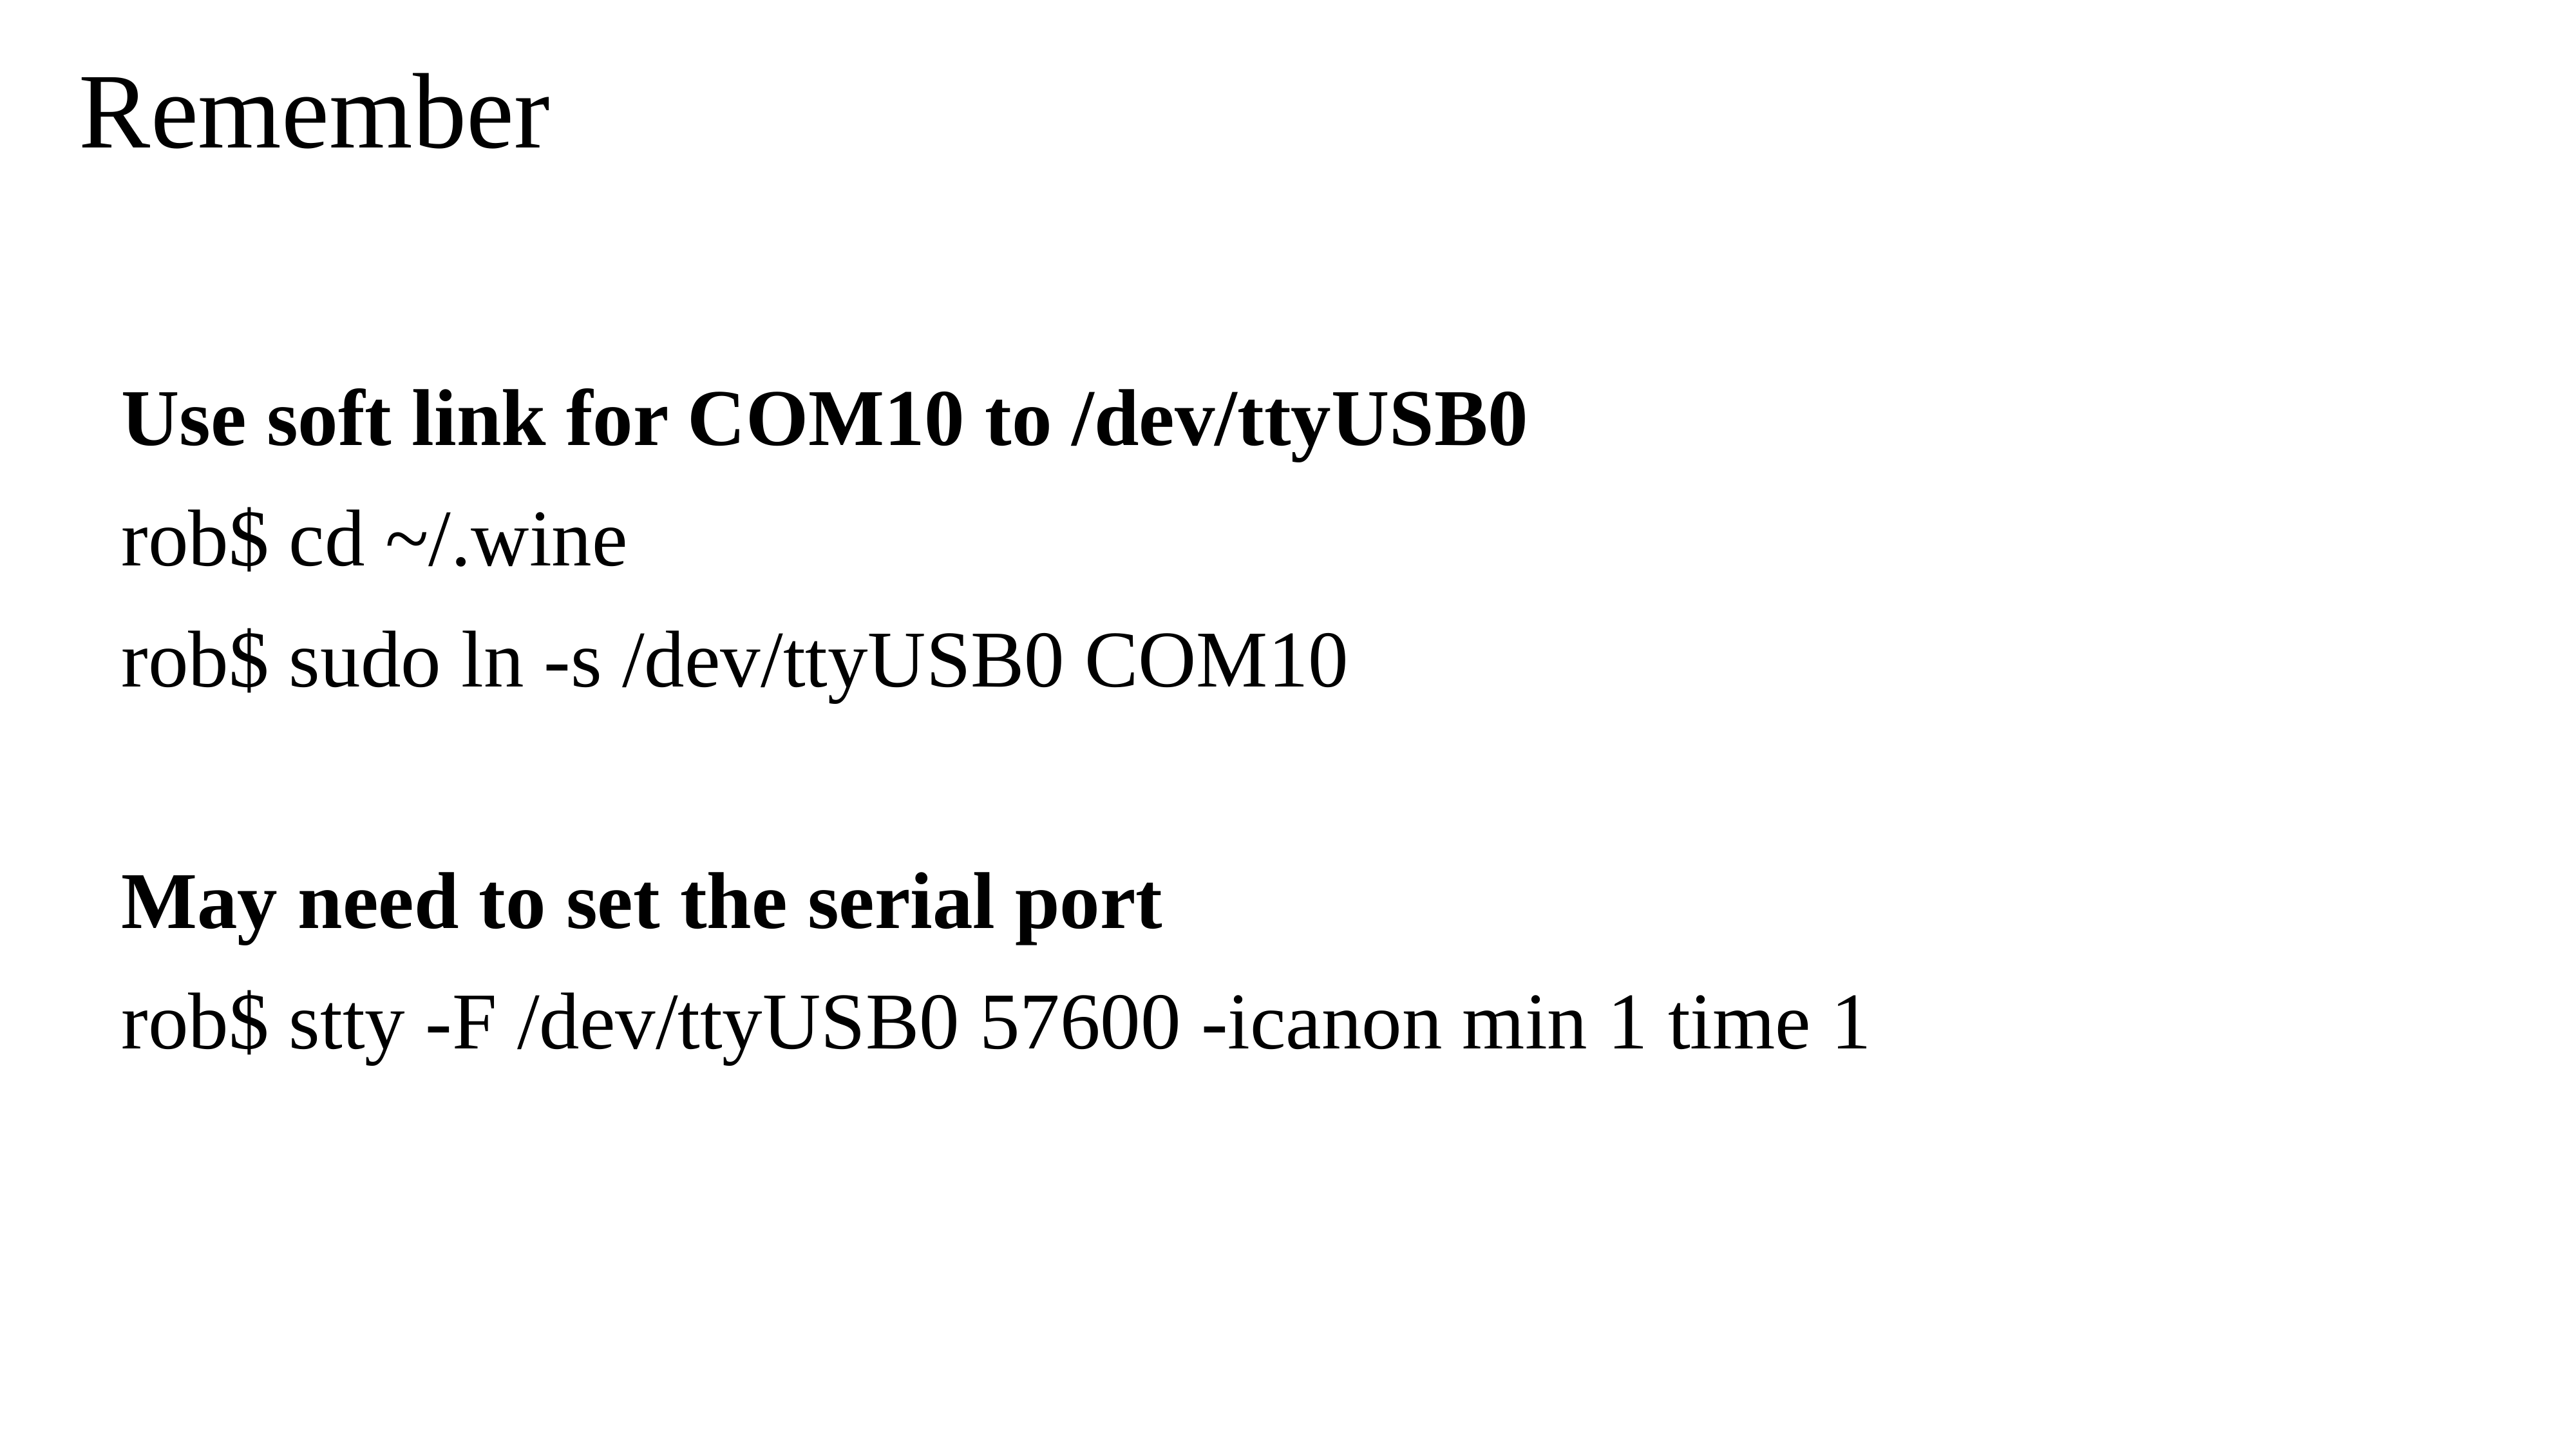

# Remember
Use soft link for COM10 to /dev/ttyUSB0
rob$ cd ~/.wine
rob$ sudo ln -s /dev/ttyUSB0 COM10
May need to set the serial port
rob$ stty -F /dev/ttyUSB0 57600 -icanon min 1 time 1